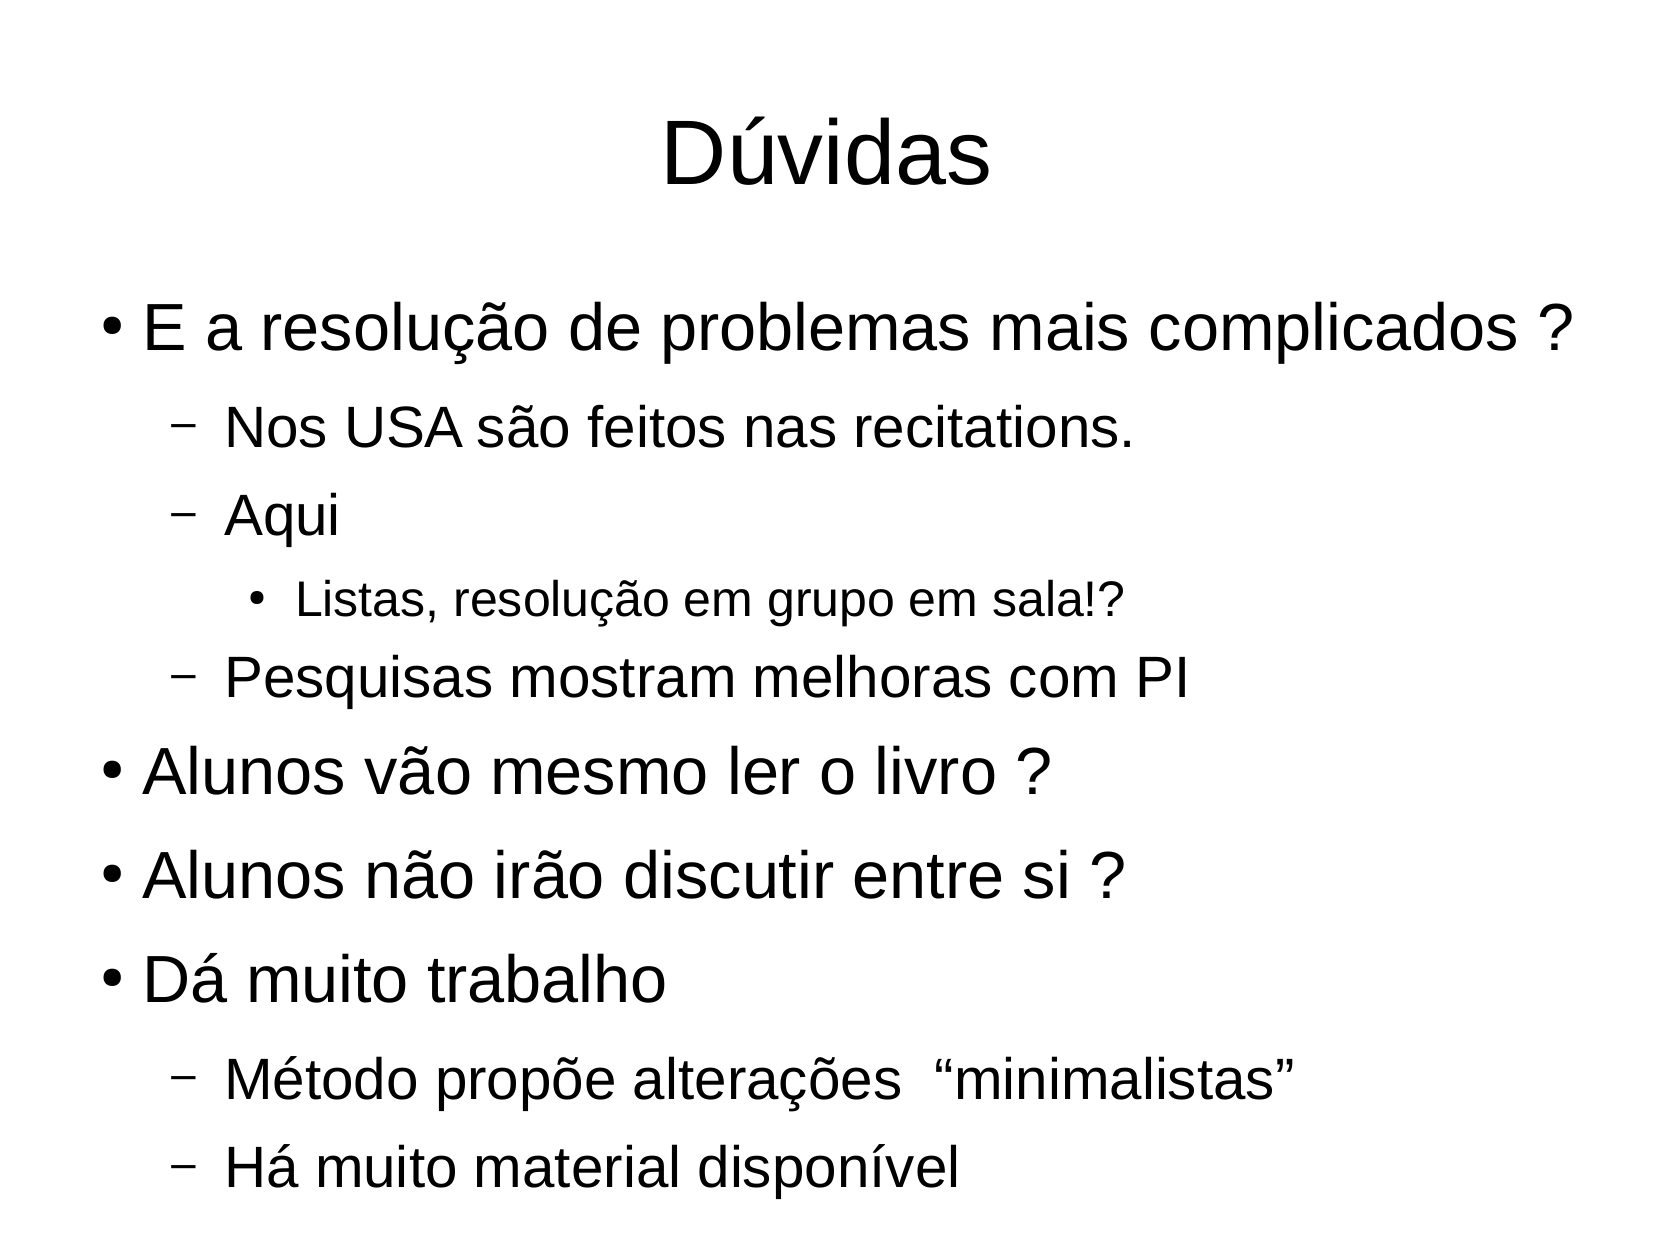

# Dúvidas
 E a resolução de problemas mais complicados ?
Nos USA são feitos nas recitations.
Aqui
Listas, resolução em grupo em sala!?
Pesquisas mostram melhoras com PI
 Alunos vão mesmo ler o livro ?
 Alunos não irão discutir entre si ?
 Dá muito trabalho
Método propõe alterações “minimalistas”
Há muito material disponível